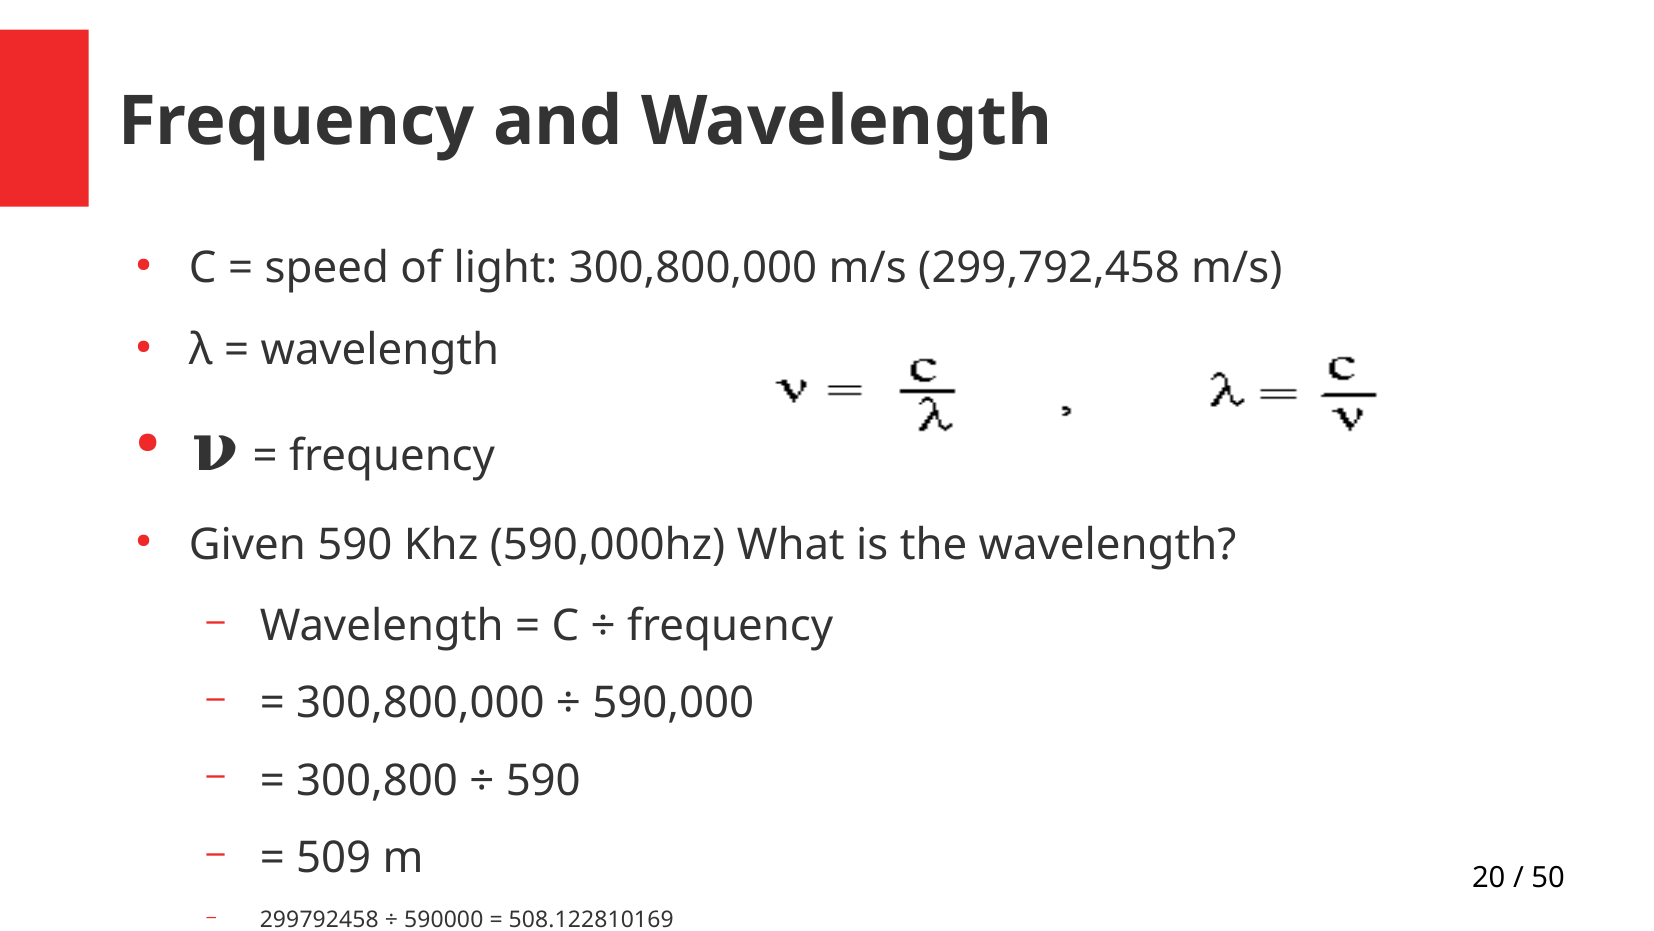

# Frequency and Wavelength
C = speed of light: 300,800,000 m/s (299,792,458 m/s)
λ = wavelength
𝛎 = frequency
Given 590 Khz (590,000hz) What is the wavelength?
Wavelength = C ÷ frequency
= 300,800,000 ÷ 590,000
= 300,800 ÷ 590
= 509 m
299792458 ÷ 590000 = 508.122810169
20